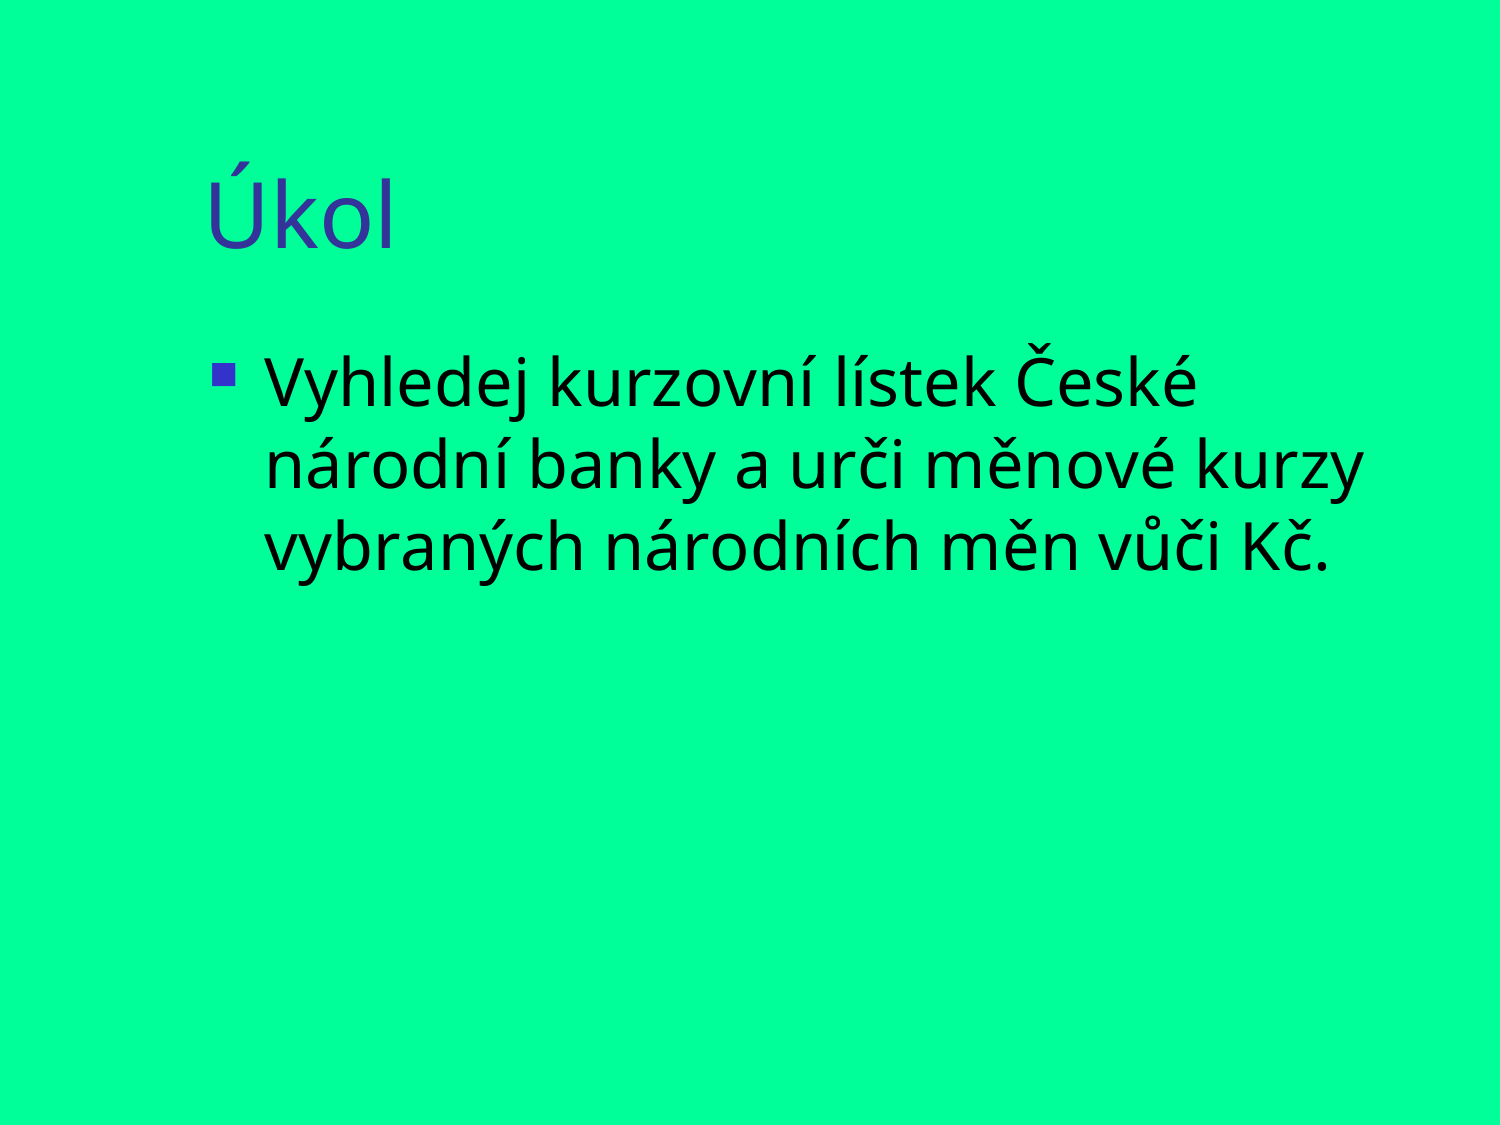

# Úkol
Vyhledej kurzovní lístek České národní banky a urči měnové kurzy vybraných národních měn vůči Kč.